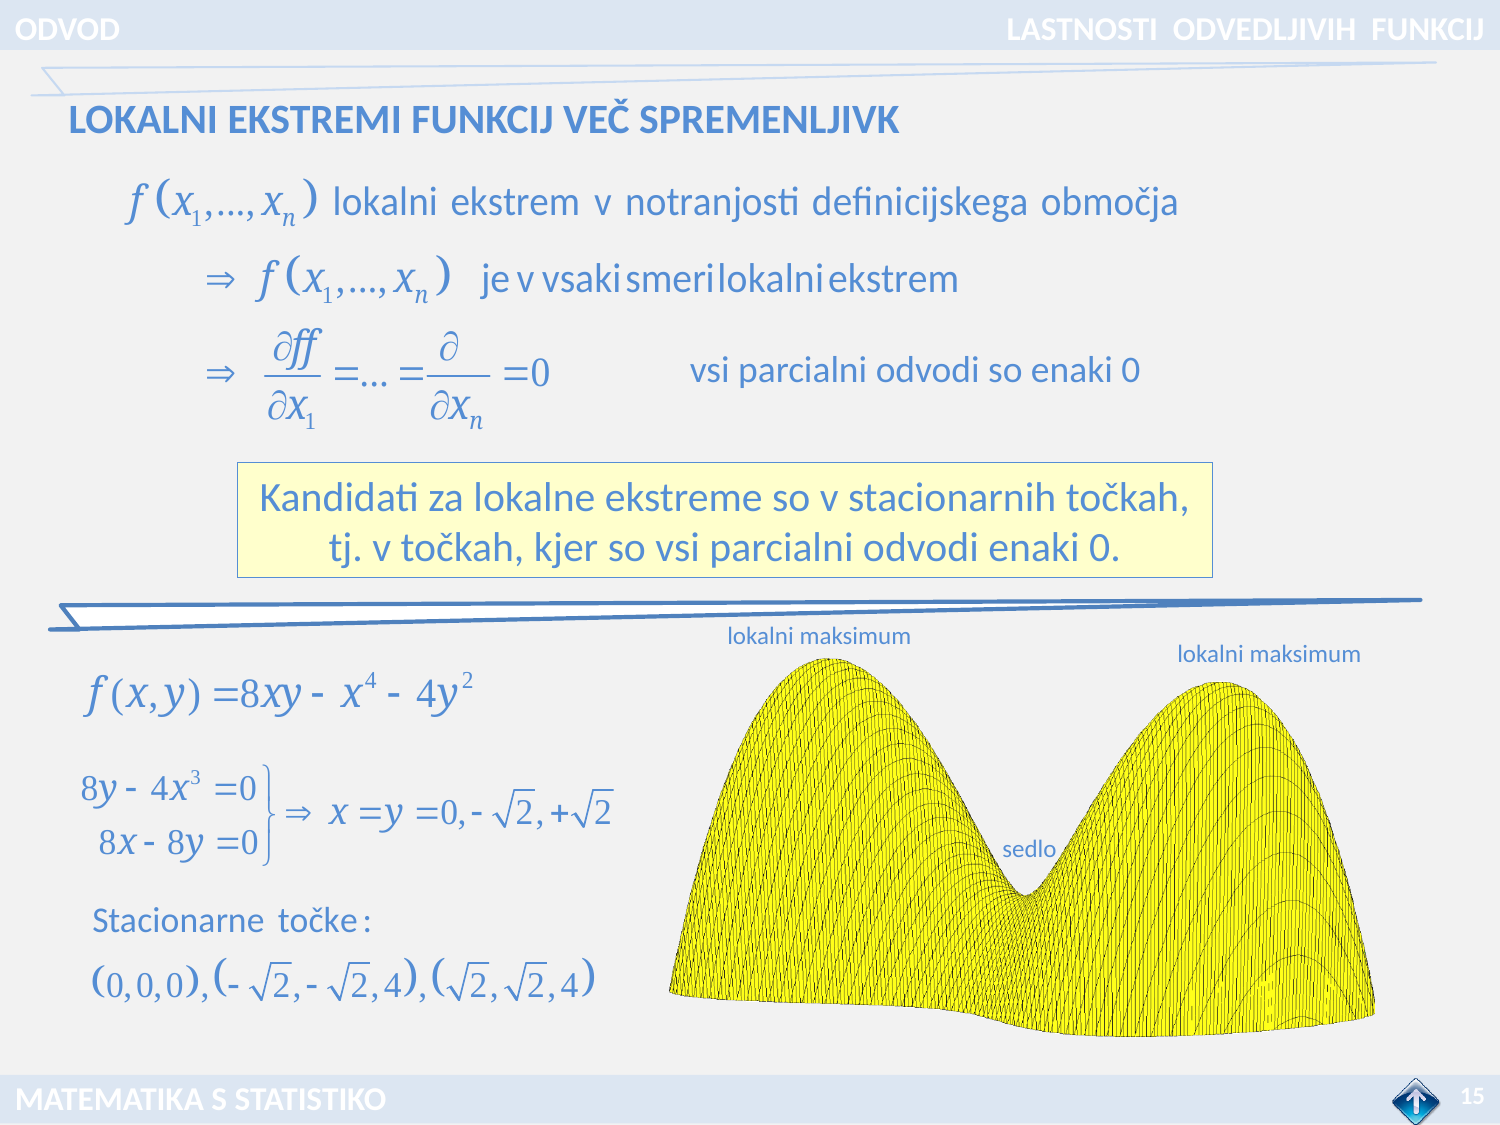

ODVOD
LASTNOSTI ODVEDLJIVIH FUNKCIJ
LOKALNI EKSTREMI FUNKCIJ VEČ SPREMENLJIVK
vsi parcialni odvodi so enaki 0
Kandidati za lokalne ekstreme so v stacionarnih točkah, tj. v točkah, kjer so vsi parcialni odvodi enaki 0.
lokalni maksimum
lokalni maksimum
sedlo
MATEMATIKA S STATISTIKO